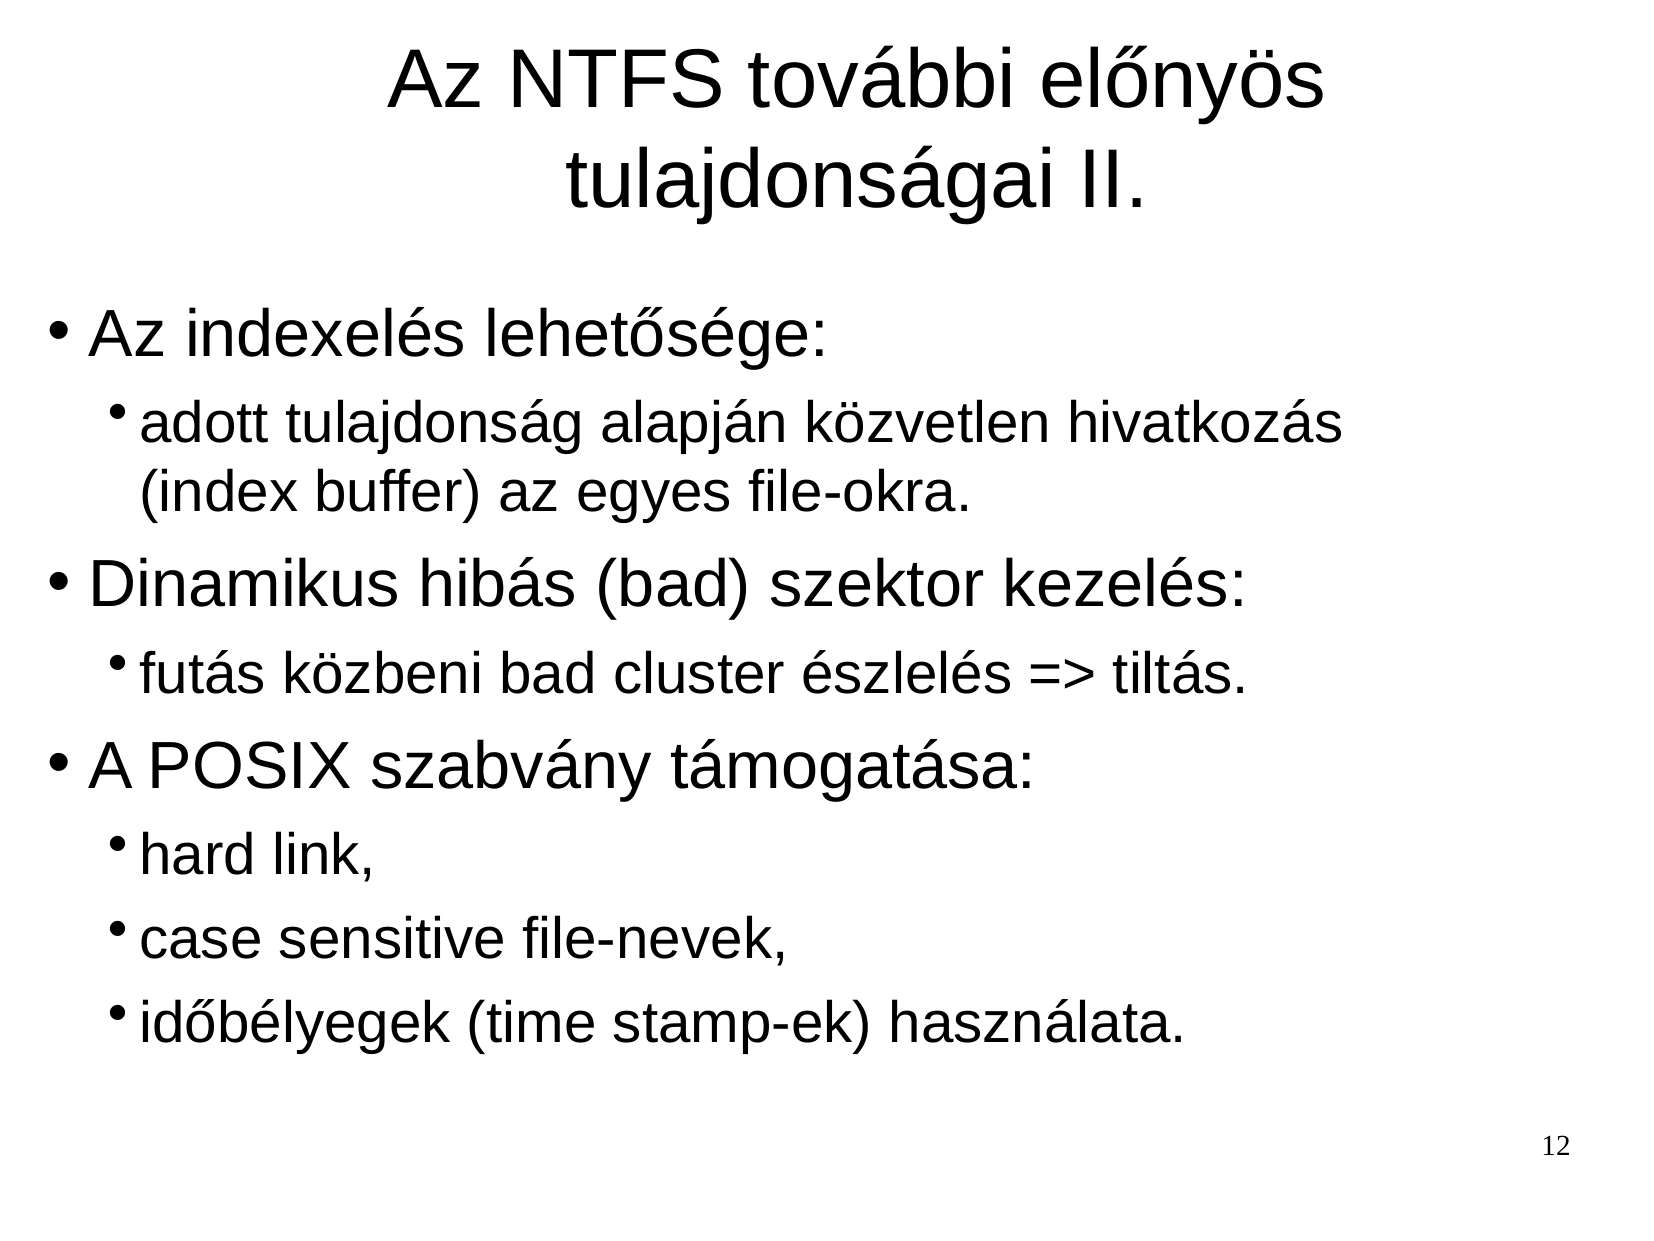

# Az NTFS további előnyös tulajdonságai II.
 Az indexelés lehetősége:
adott tulajdonság alapján közvetlen hivatkozás
(index buffer) az egyes file-okra.
 Dinamikus hibás (bad) szektor kezelés:
futás közbeni bad cluster észlelés => tiltás.
 A POSIX szabvány támogatása:
hard link,
case sensitive file-nevek,
időbélyegek (time stamp-ek) használata.
12